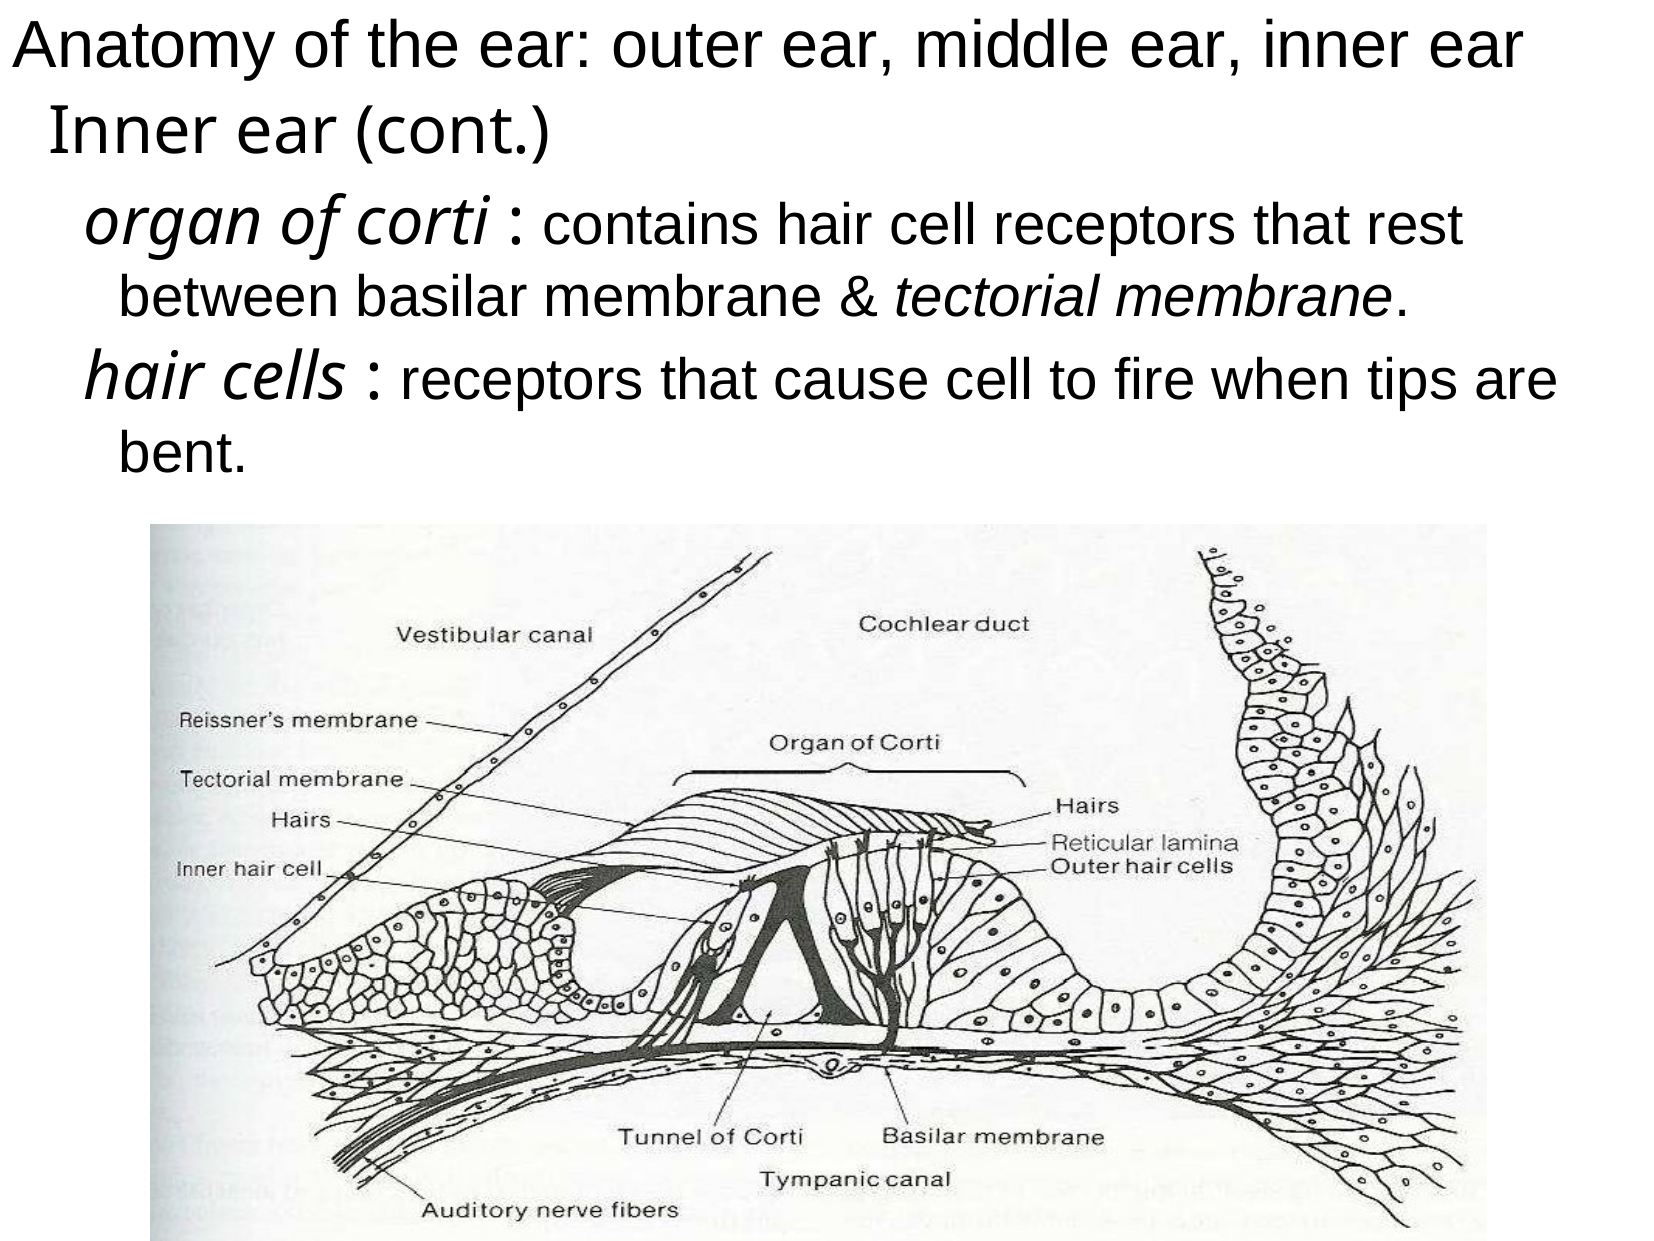

Anatomy of the ear: outer ear, middle ear, inner ear
Inner ear (cont.)
organ of corti : contains hair cell receptors that rest between basilar membrane & tectorial membrane.
hair cells : receptors that cause cell to fire when tips are bent.